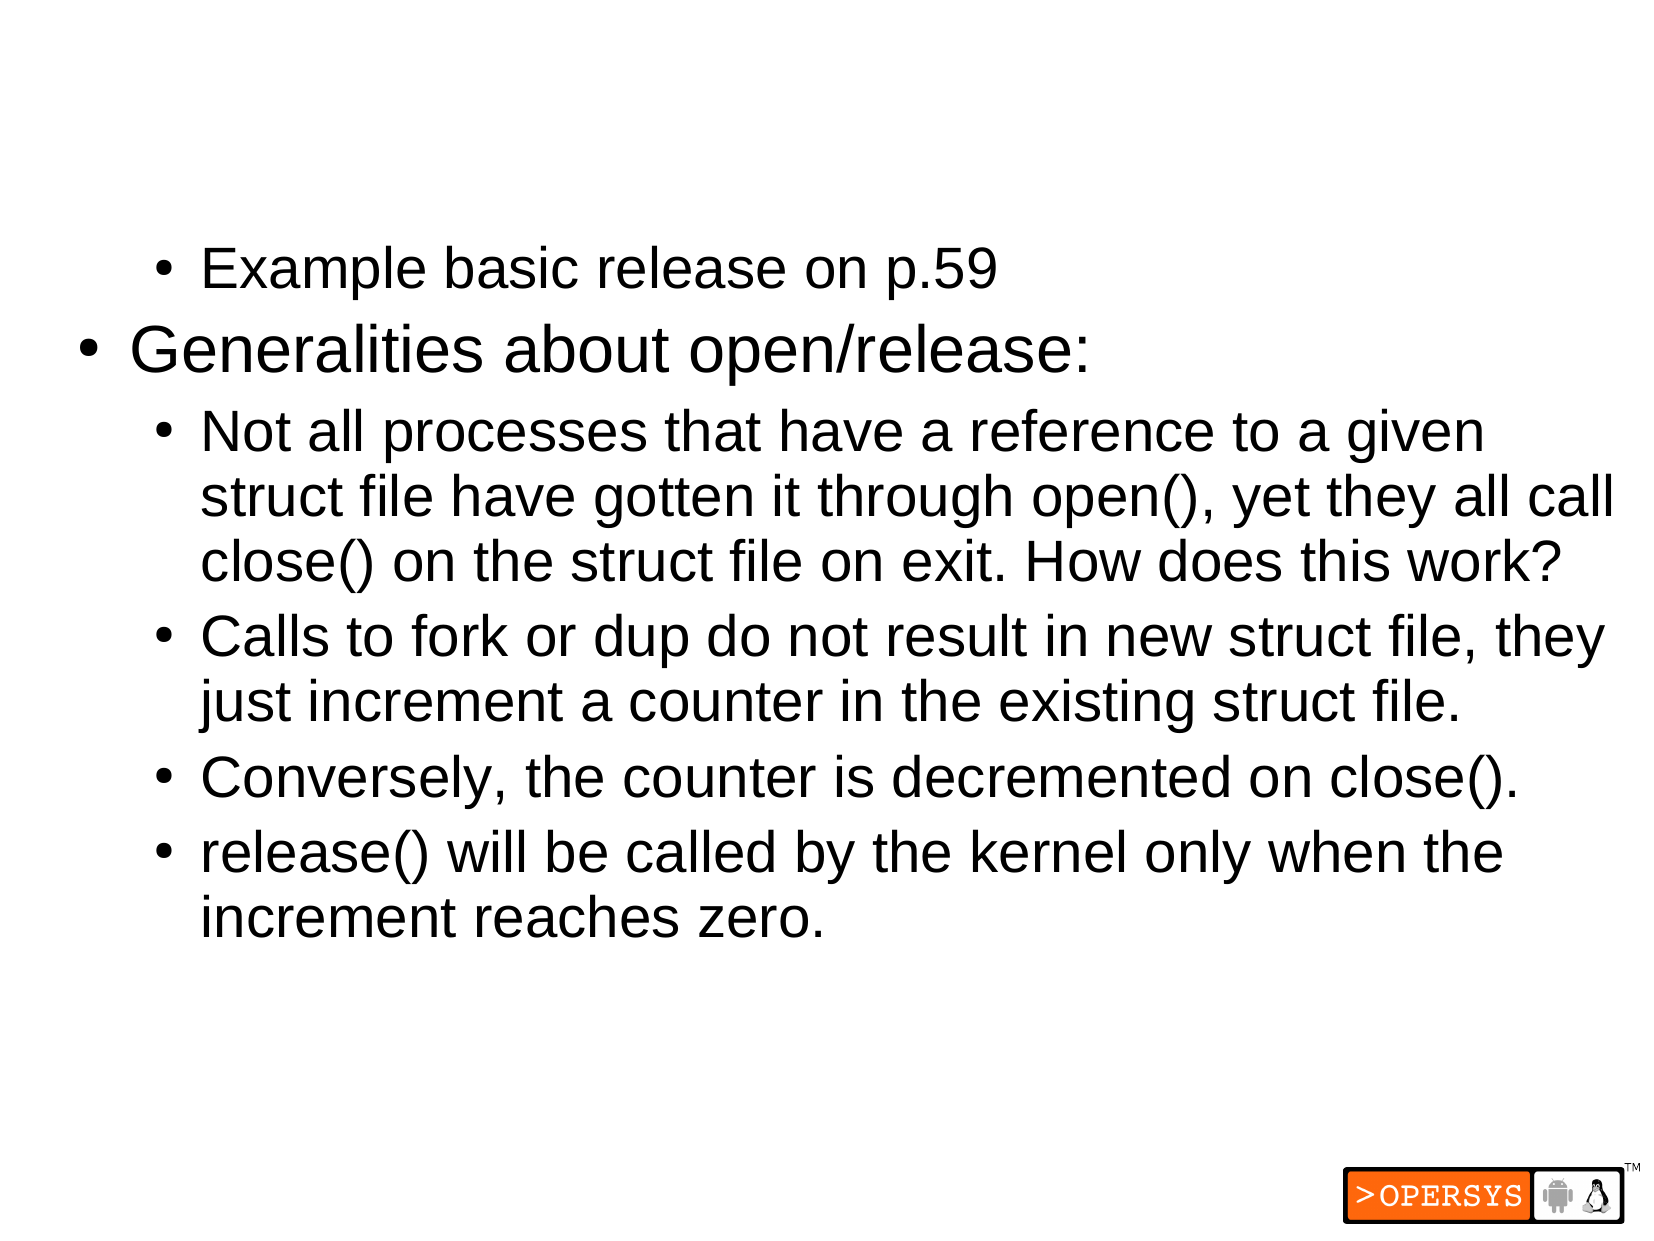

# Example basic release on p.59
Generalities about open/release:
Not all processes that have a reference to a given struct file have gotten it through open(), yet they all call close() on the struct file on exit. How does this work?
Calls to fork or dup do not result in new struct file, they just increment a counter in the existing struct file.
Conversely, the counter is decremented on close().
release() will be called by the kernel only when the increment reaches zero.